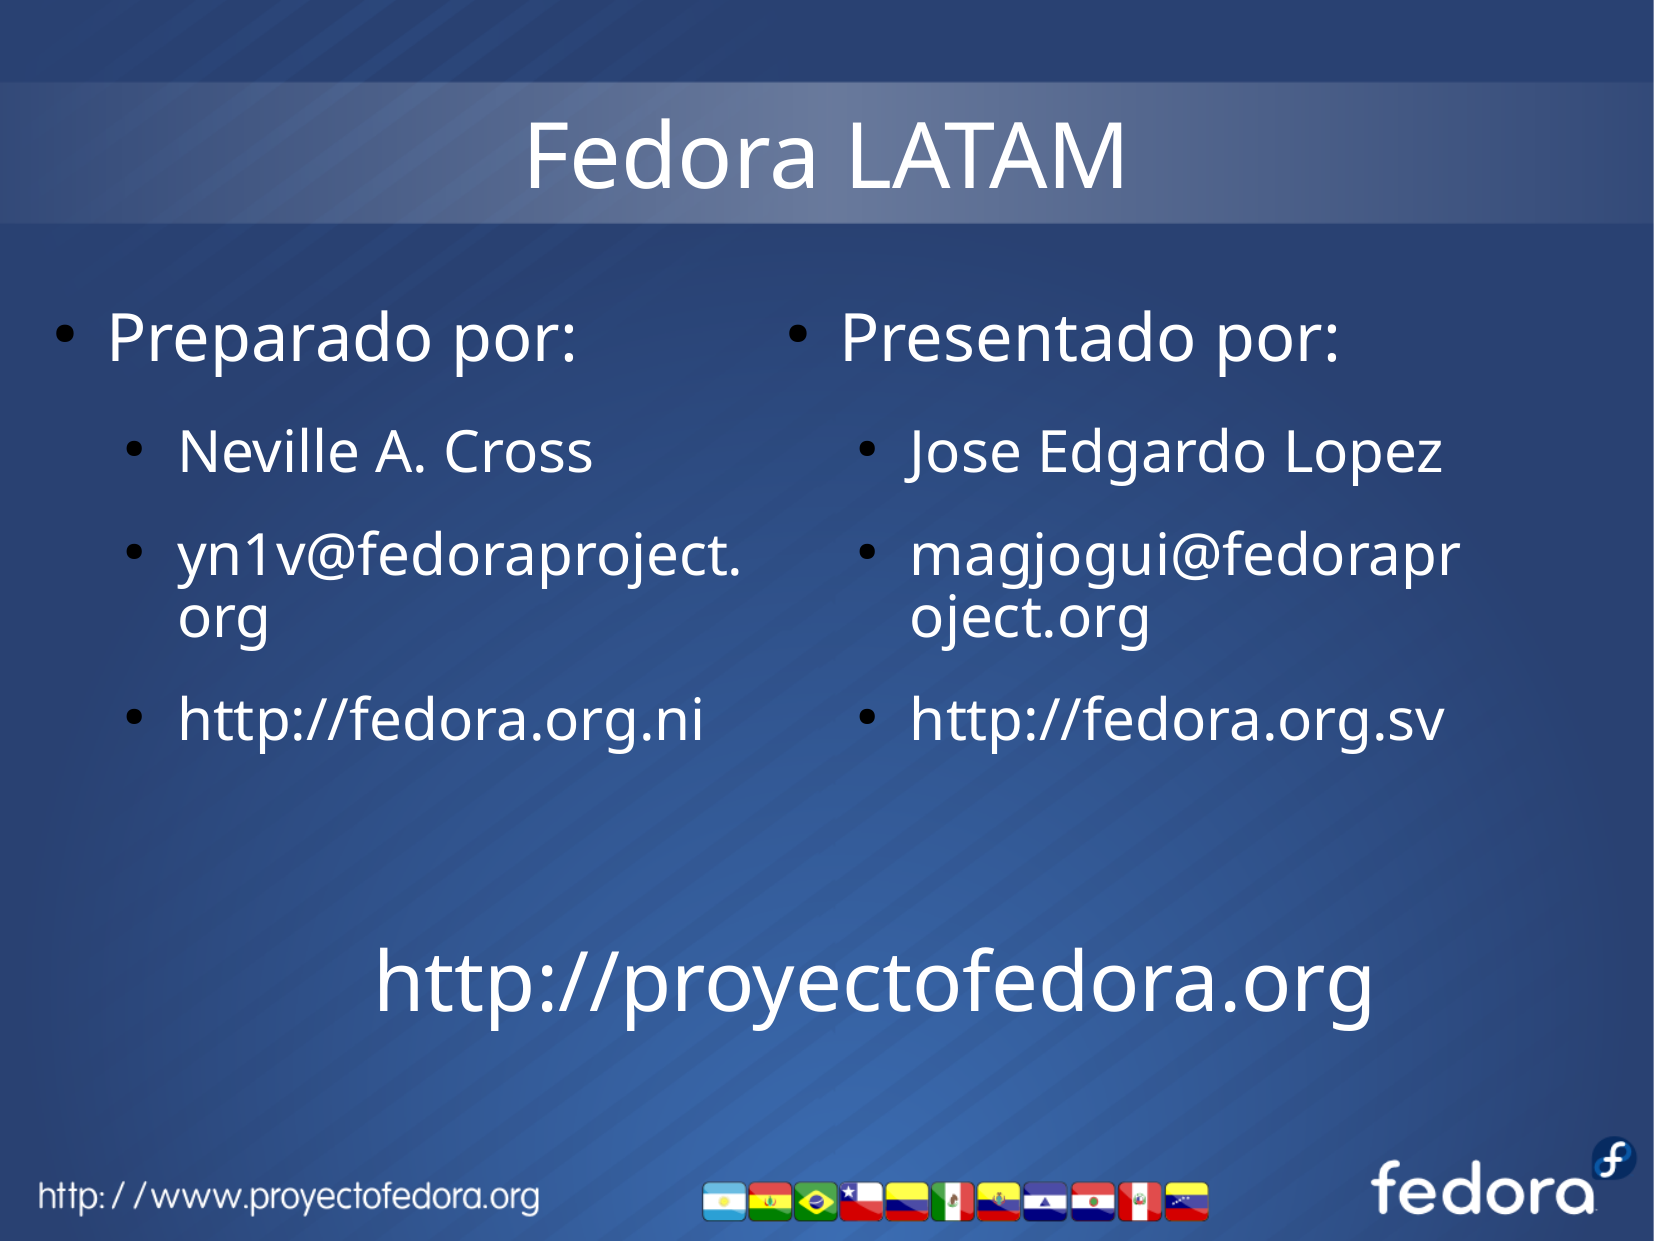

# Fedora LATAM
Preparado por:
Neville A. Cross
yn1v@fedoraproject.org
http://fedora.org.ni
Presentado por:
Jose Edgardo Lopez
magjogui@fedoraproject.org
http://fedora.org.sv
http://proyectofedora.org